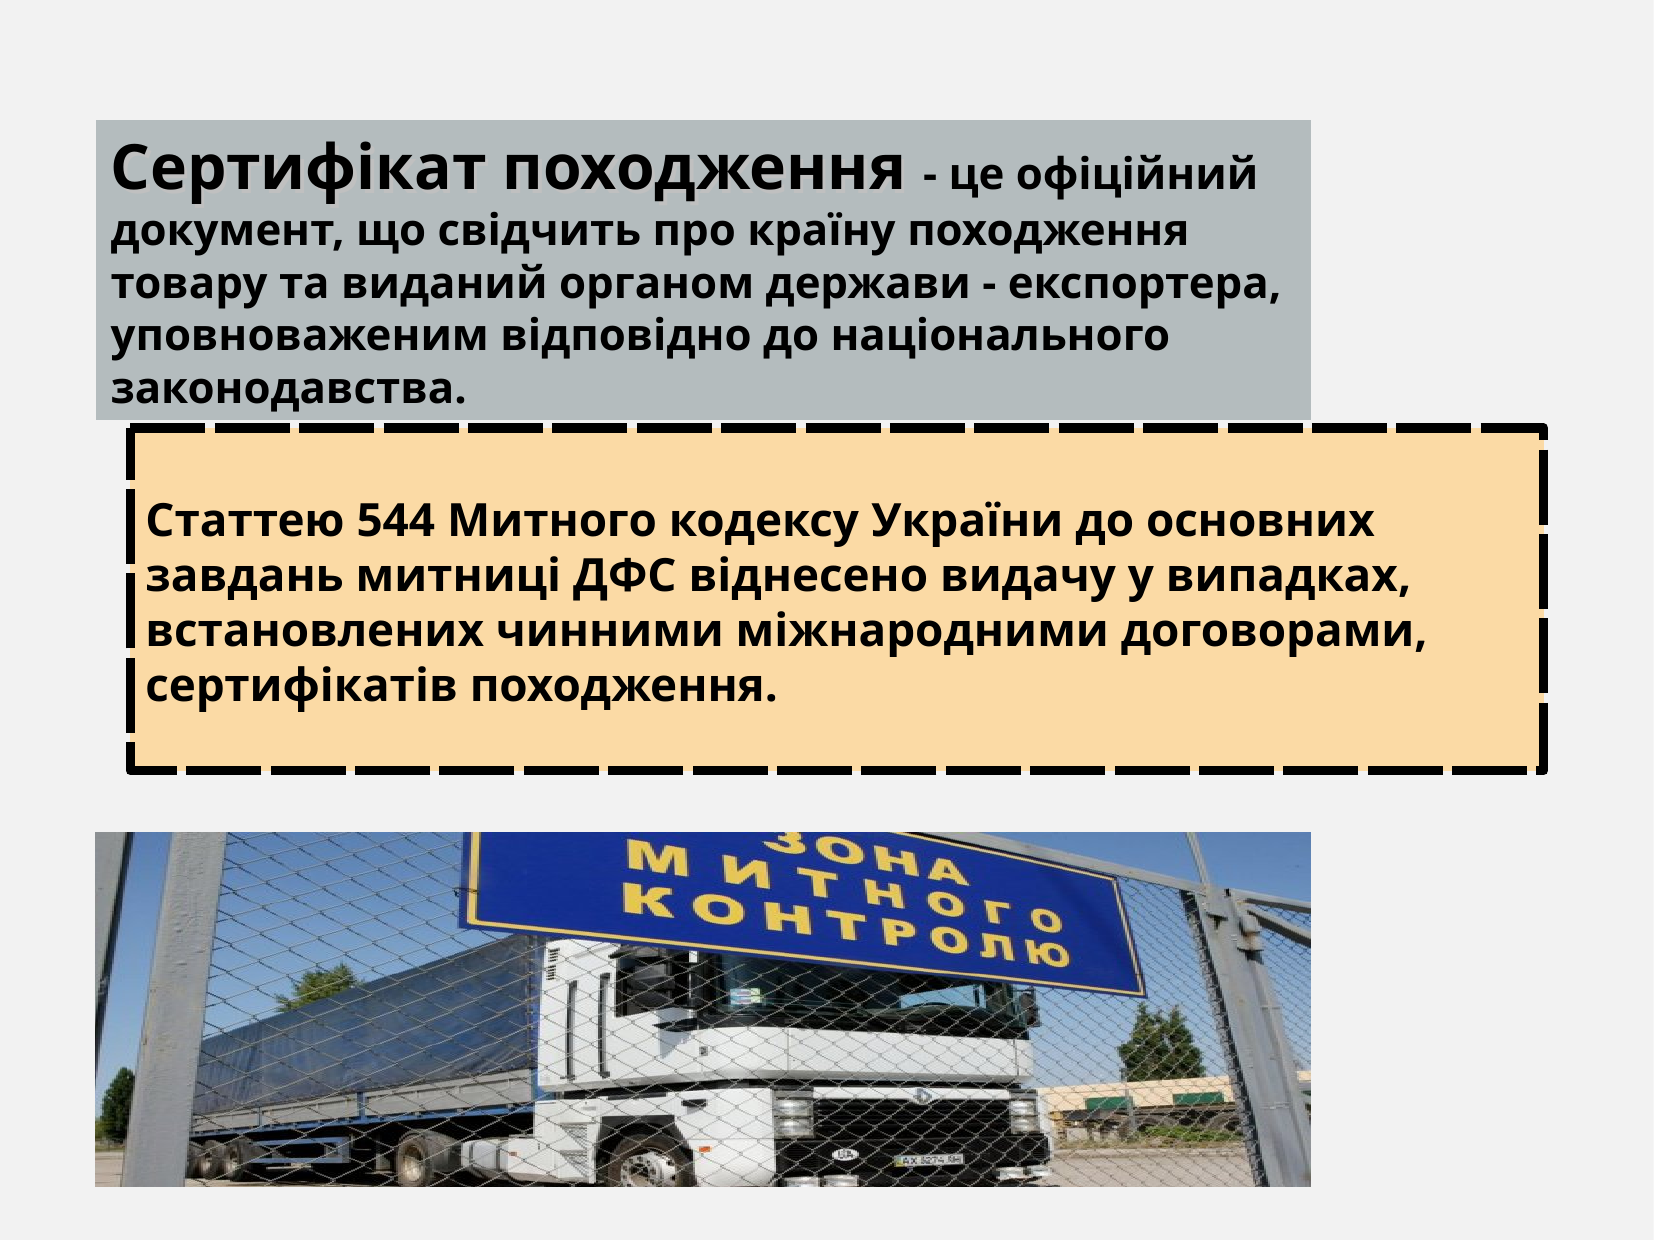

Сертифікат походження - це офіційний документ, що свідчить про країну походження товару та виданий органом держави - експортера, уповноваженим відповідно до національного законодавства.
Статтею 544 Митного кодексу України до основних завдань митниці ДФС віднесено видачу у випадках, встановлених чинними міжнародними договорами, сертифікатів походження.